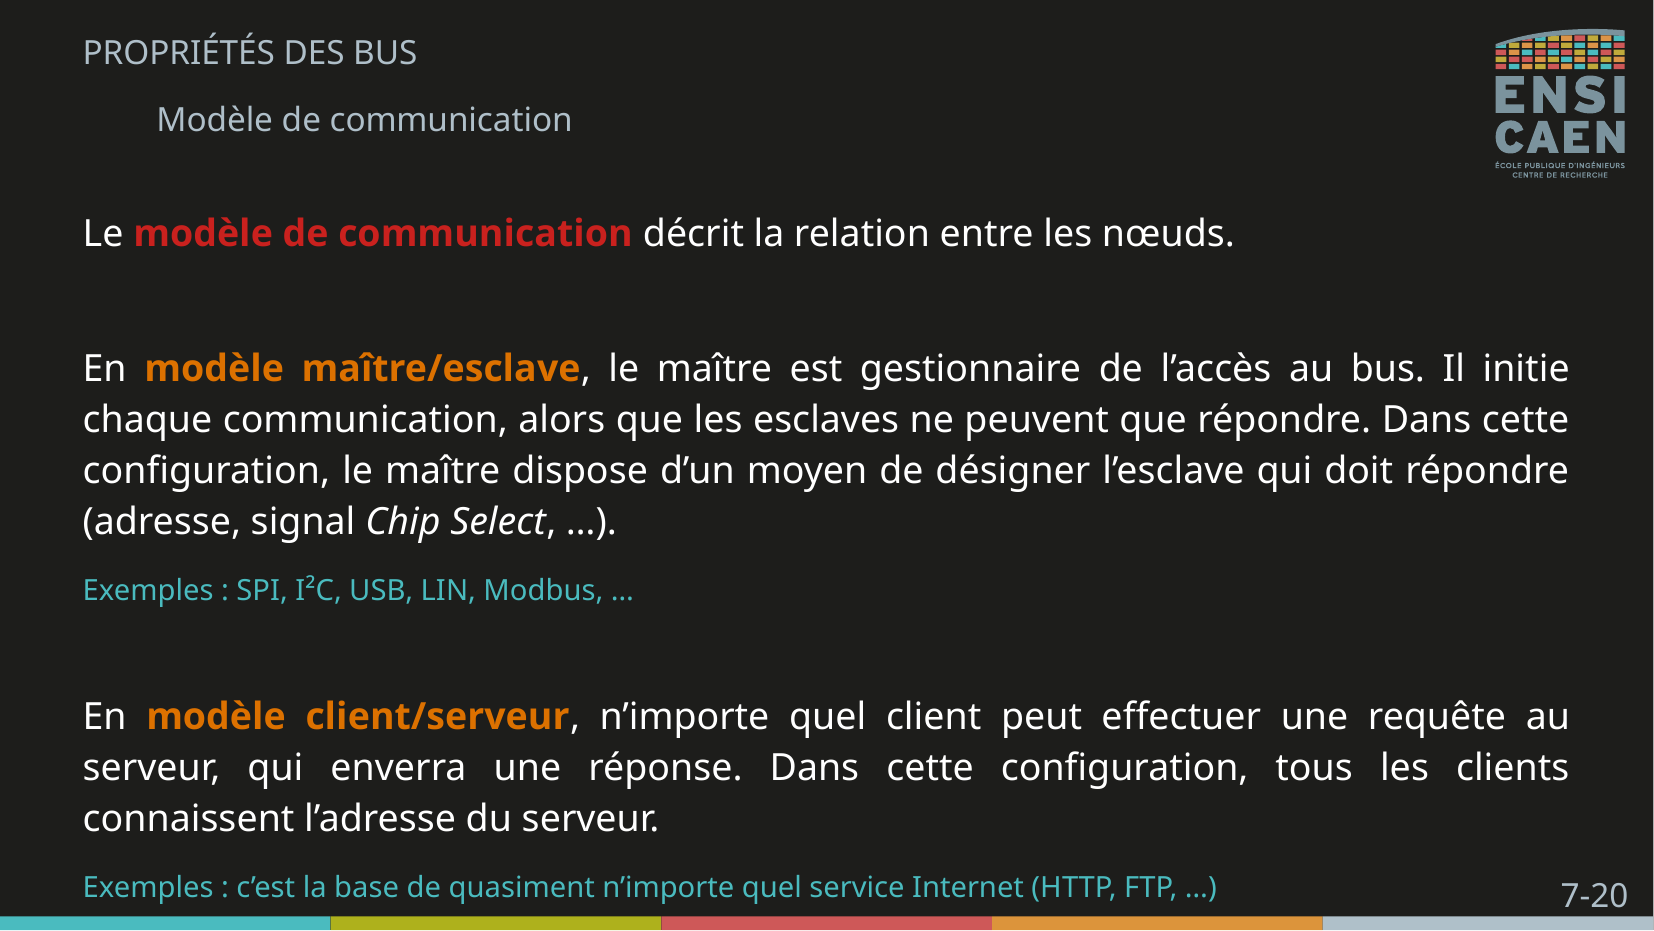

# PROPRIÉTÉS DES BUS Modèle de communication
Le modèle de communication décrit la relation entre les nœuds.
En modèle maître/esclave, le maître est gestionnaire de l’accès au bus. Il initie chaque communication, alors que les esclaves ne peuvent que répondre. Dans cette configuration, le maître dispose d’un moyen de désigner l’esclave qui doit répondre (adresse, signal Chip Select, …).
Exemples : SPI, I²C, USB, LIN, Modbus, …
En modèle client/serveur, n’importe quel client peut effectuer une requête au serveur, qui enverra une réponse. Dans cette configuration, tous les clients connaissent l’adresse du serveur.
Exemples : c’est la base de quasiment n’importe quel service Internet (HTTP, FTP, …)